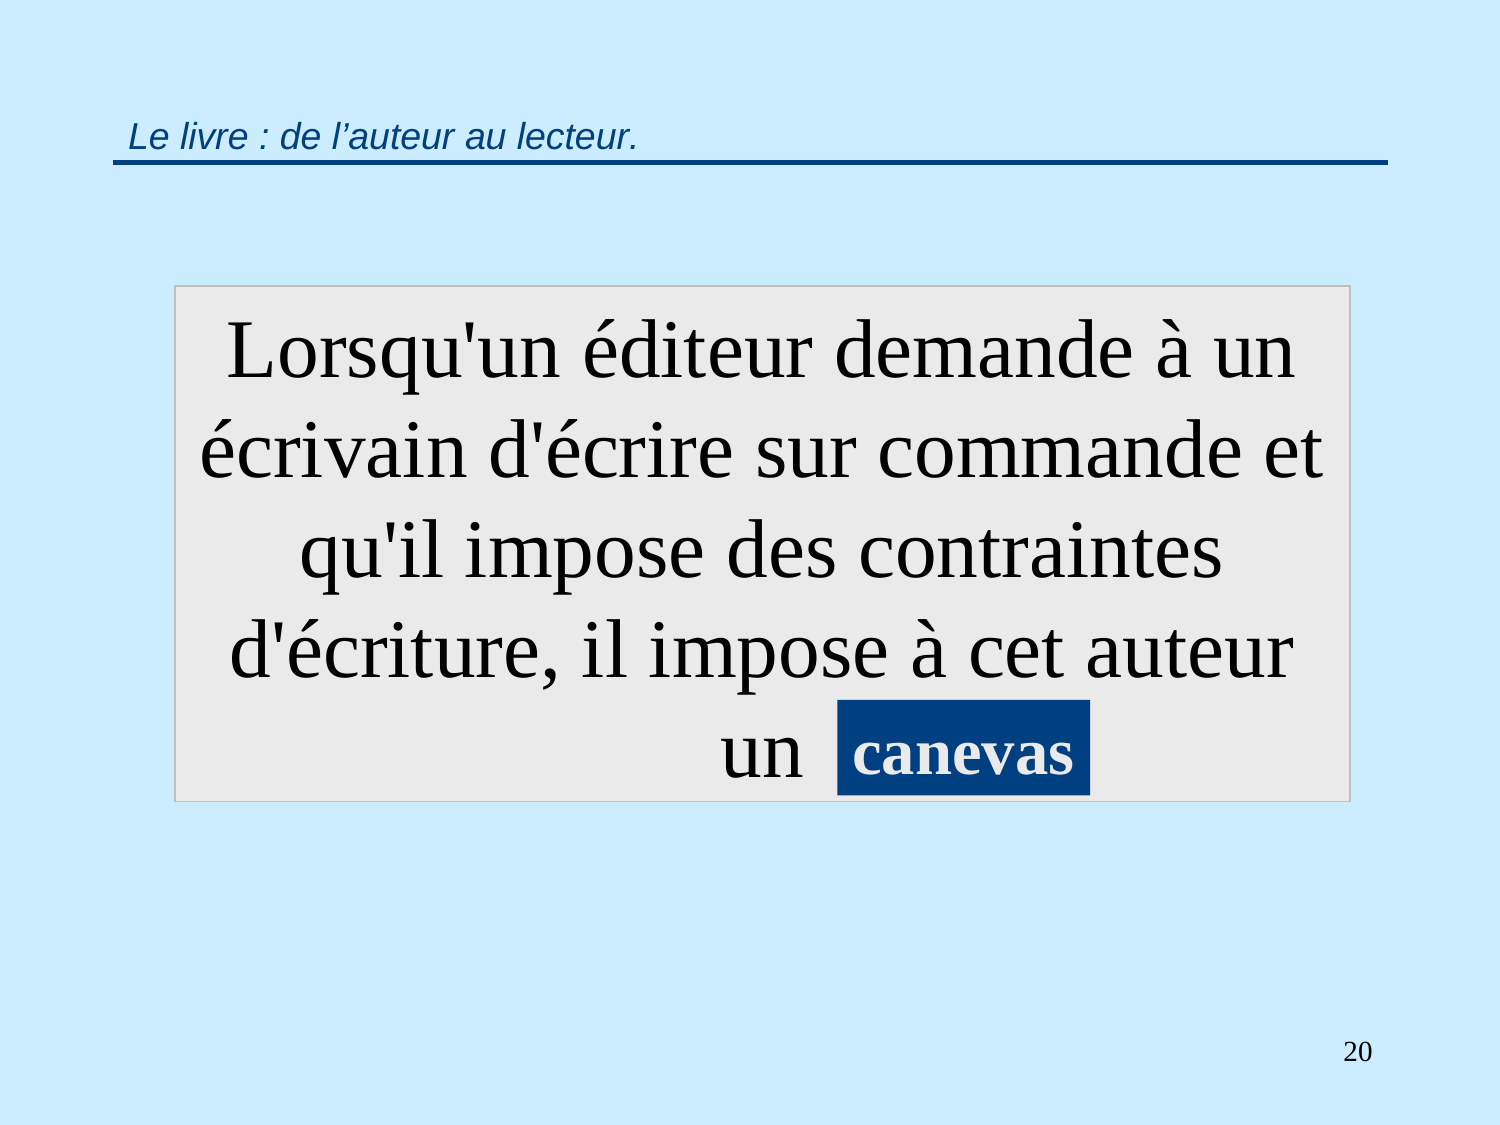

Le livre : de l’auteur au lecteur.
# Lorsqu'un éditeur demande à un écrivain d'écrire sur commande et qu'il impose des contraintes d'écriture, il impose à cet auteur un
canevas
20